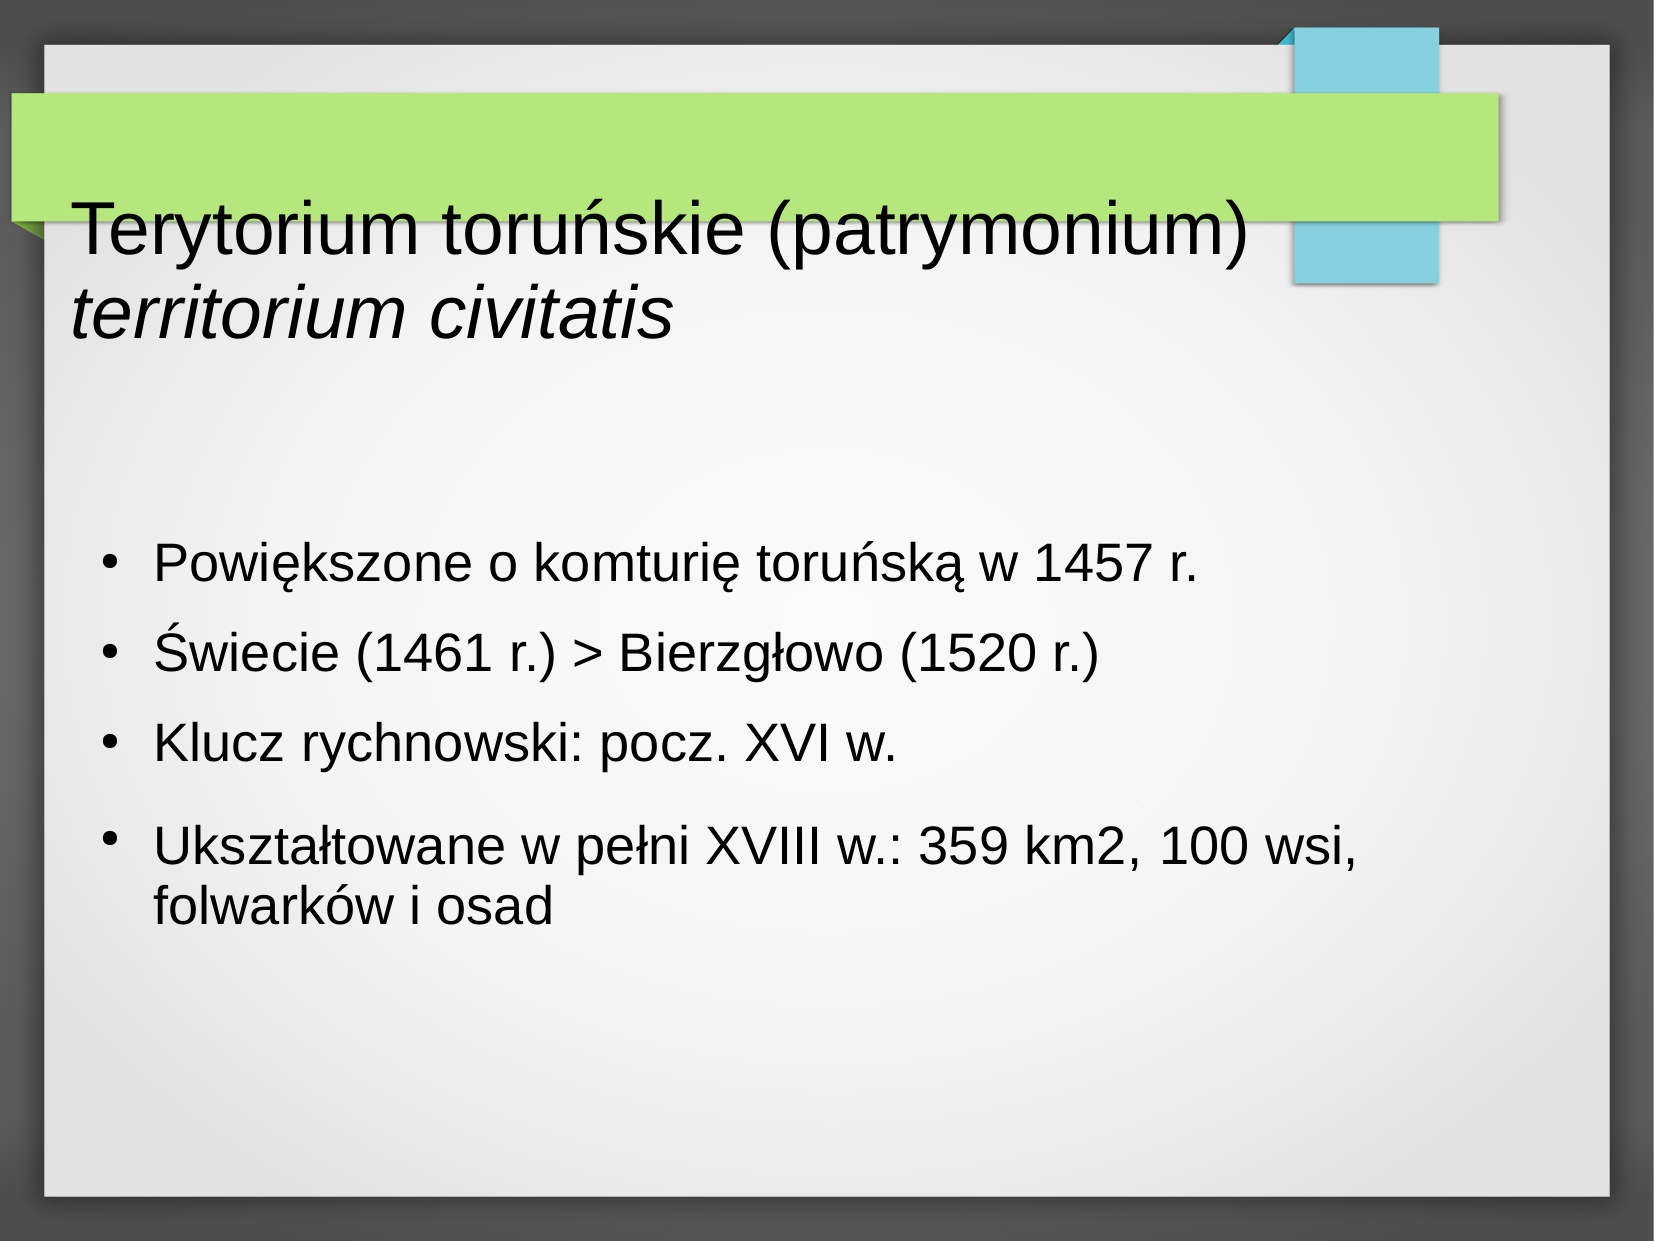

# Terytorium toruńskie (patrymonium) territorium civitatis
Powiększone o komturię toruńską w 1457 r.
Świecie (1461 r.) > Bierzgłowo (1520 r.)
Klucz rychnowski: pocz. XVI w.
Ukształtowane w pełni XVIII w.: 359 km2,22 100 wsi, folwarków i osad